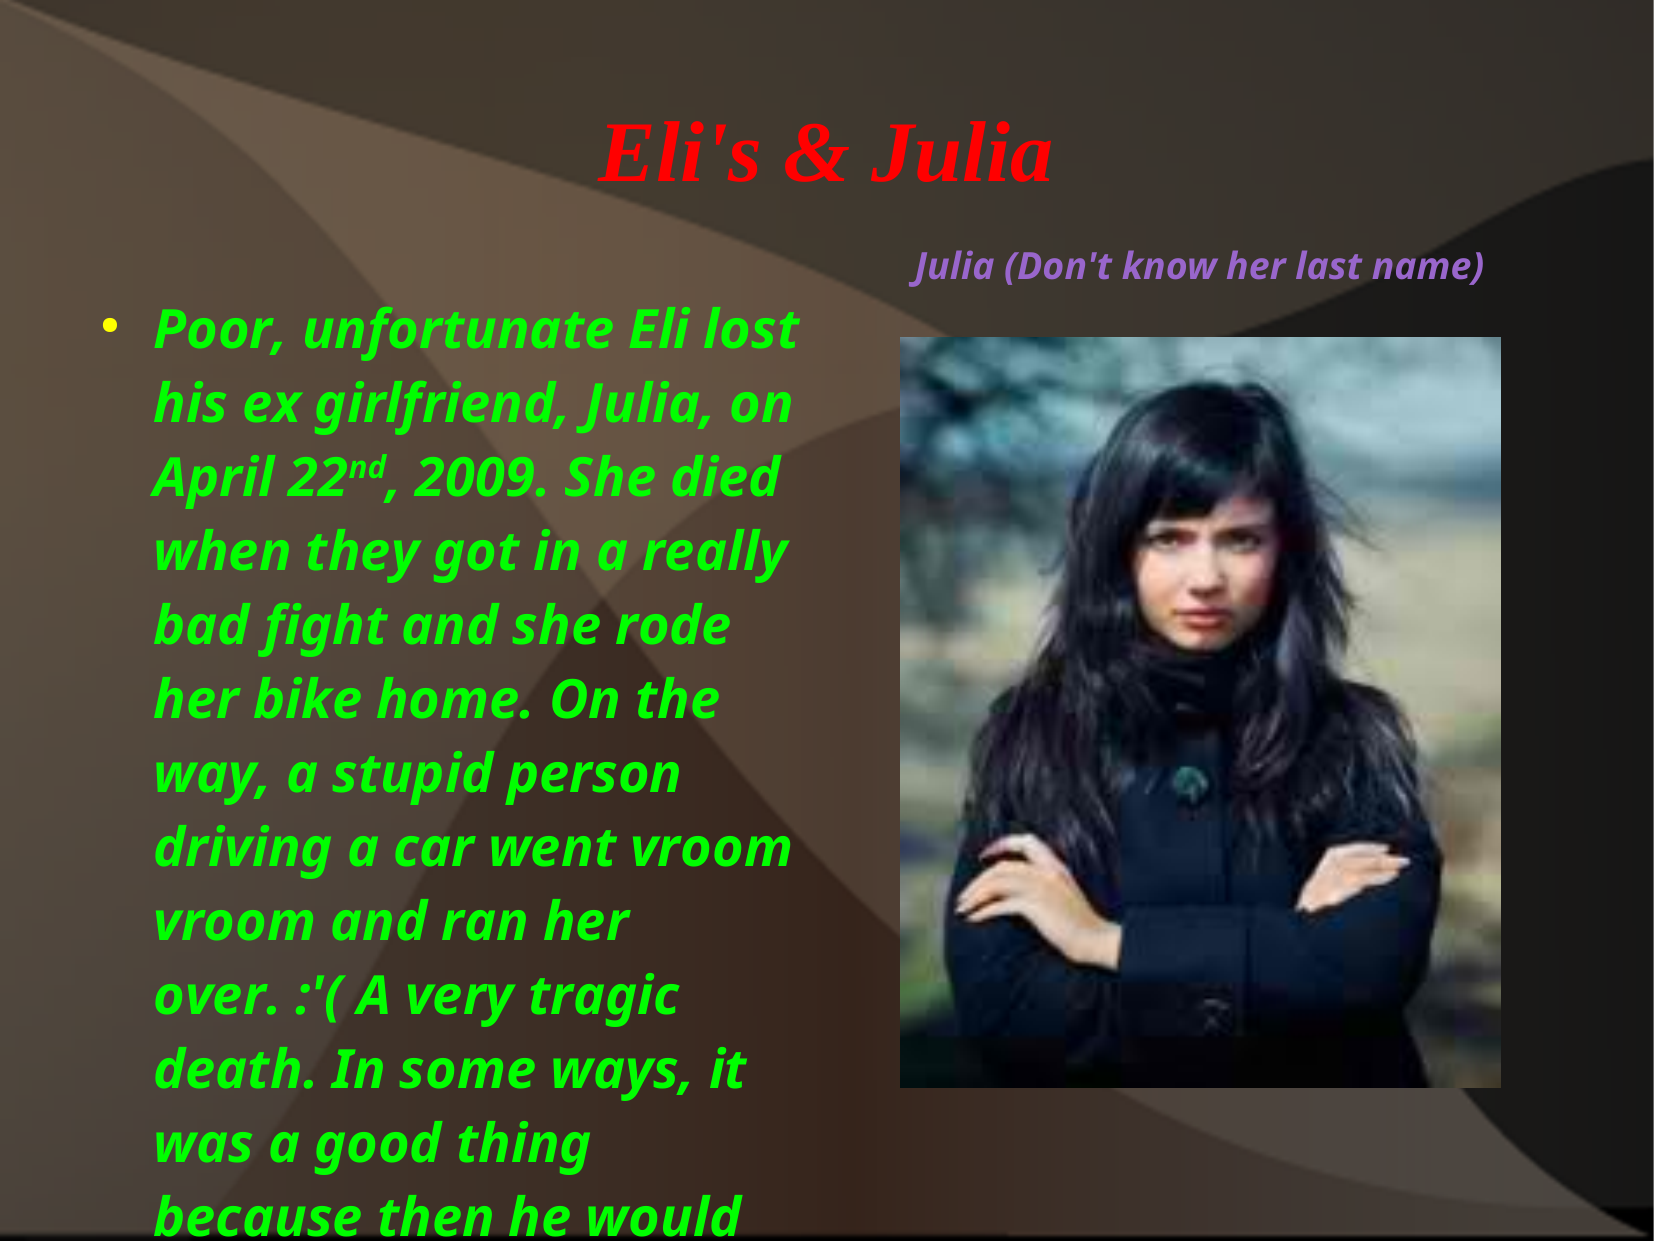

# Eli's & Julia
Julia (Don't know her last name)
Poor, unfortunate Eli lost his ex girlfriend, Julia, on April 22nd, 2009. She died when they got in a really bad fight and she rode her bike home. On the way, a stupid person driving a car went vroom vroom and ran her over. :'( A very tragic death. In some ways, it was a good thing because then he would have never came to Degrassi and met Clare, but that went downhill as well. (See slide: Eli & Clare)